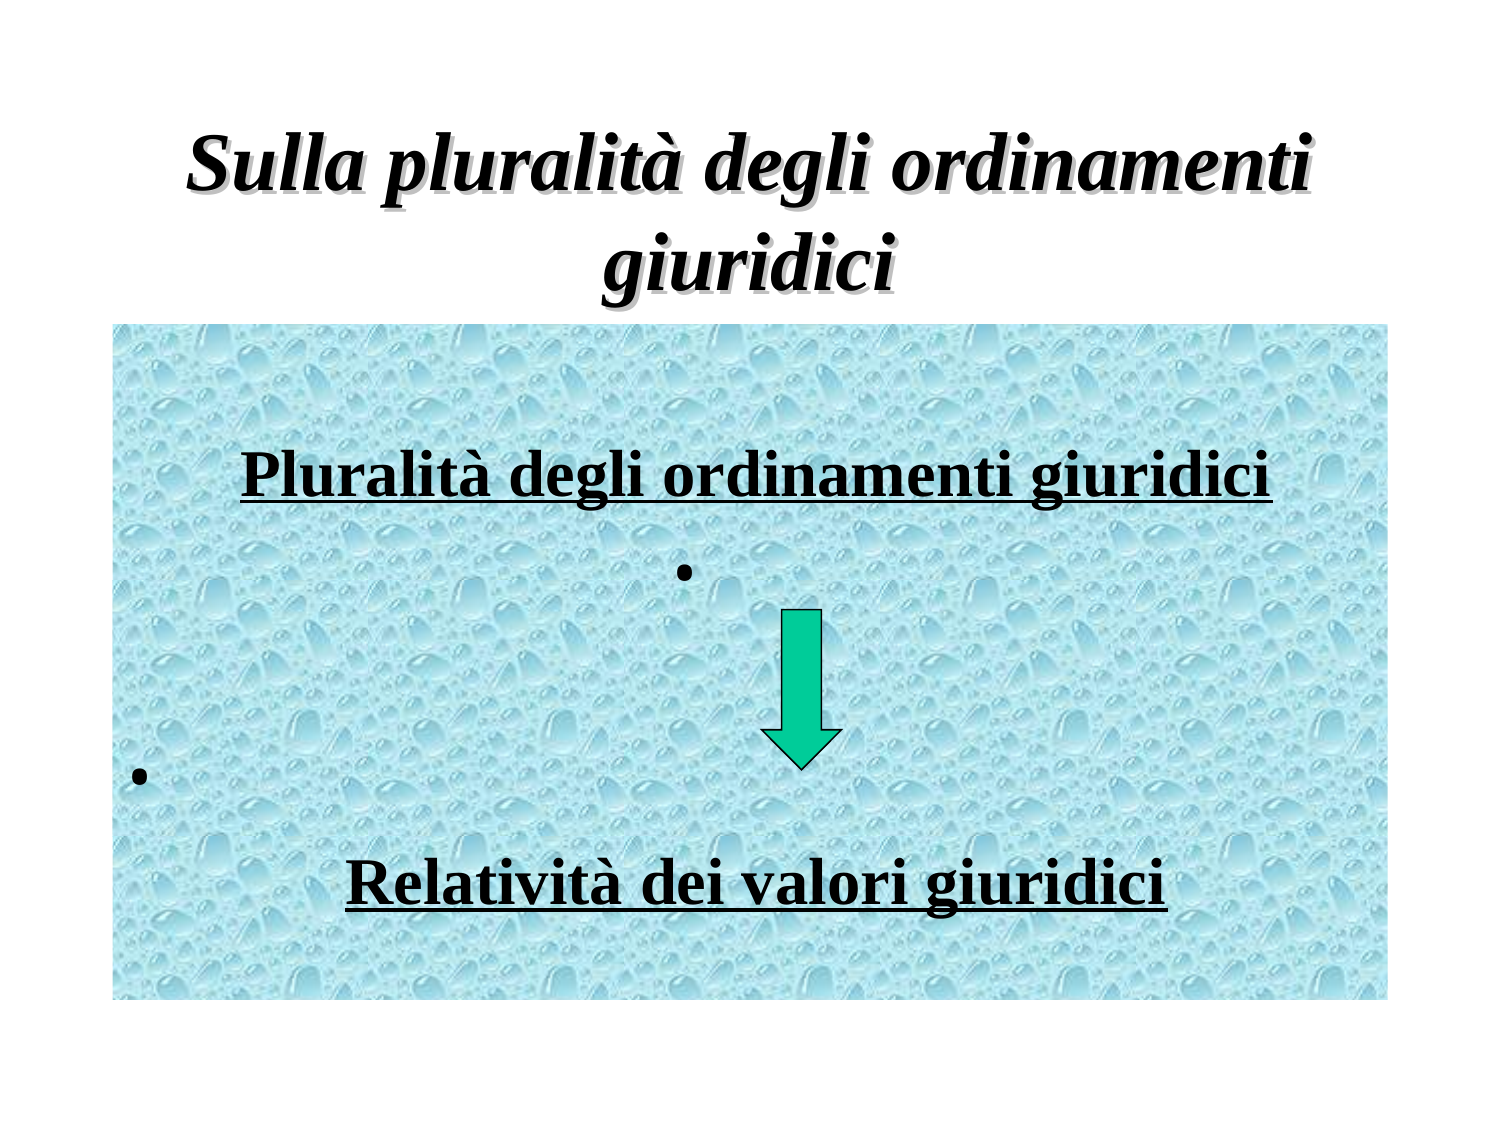

# Sulla pluralità degli ordinamenti giuridici
Pluralità degli ordinamenti giuridici
Relatività dei valori giuridici